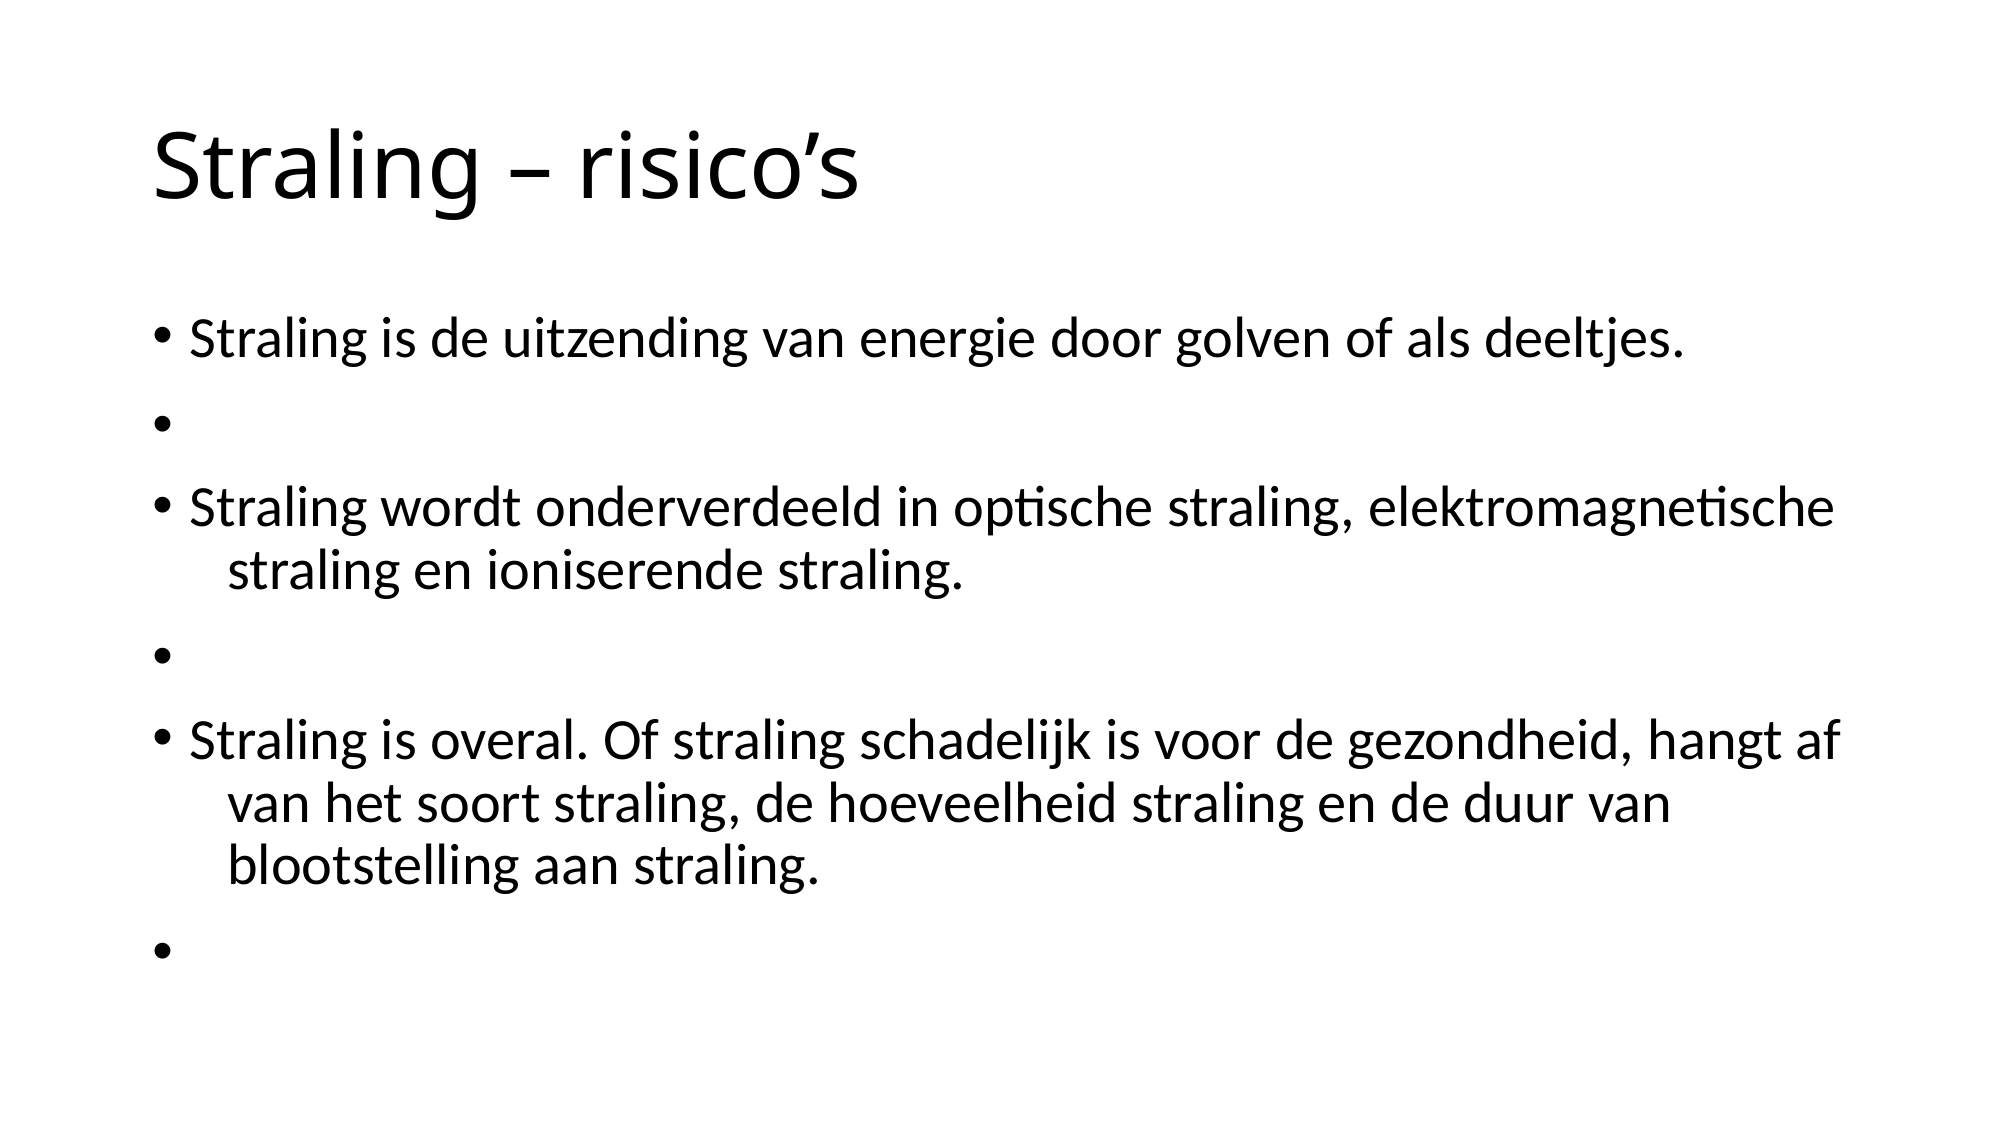

# Straling – risico’s
Straling is de uitzending van energie door golven of als deeltjes.
Straling wordt onderverdeeld in optische straling, elektromagnetische straling en ioniserende straling.
Straling is overal. Of straling schadelijk is voor de gezondheid, hangt af van het soort straling, de hoeveelheid straling en de duur van blootstelling aan straling.